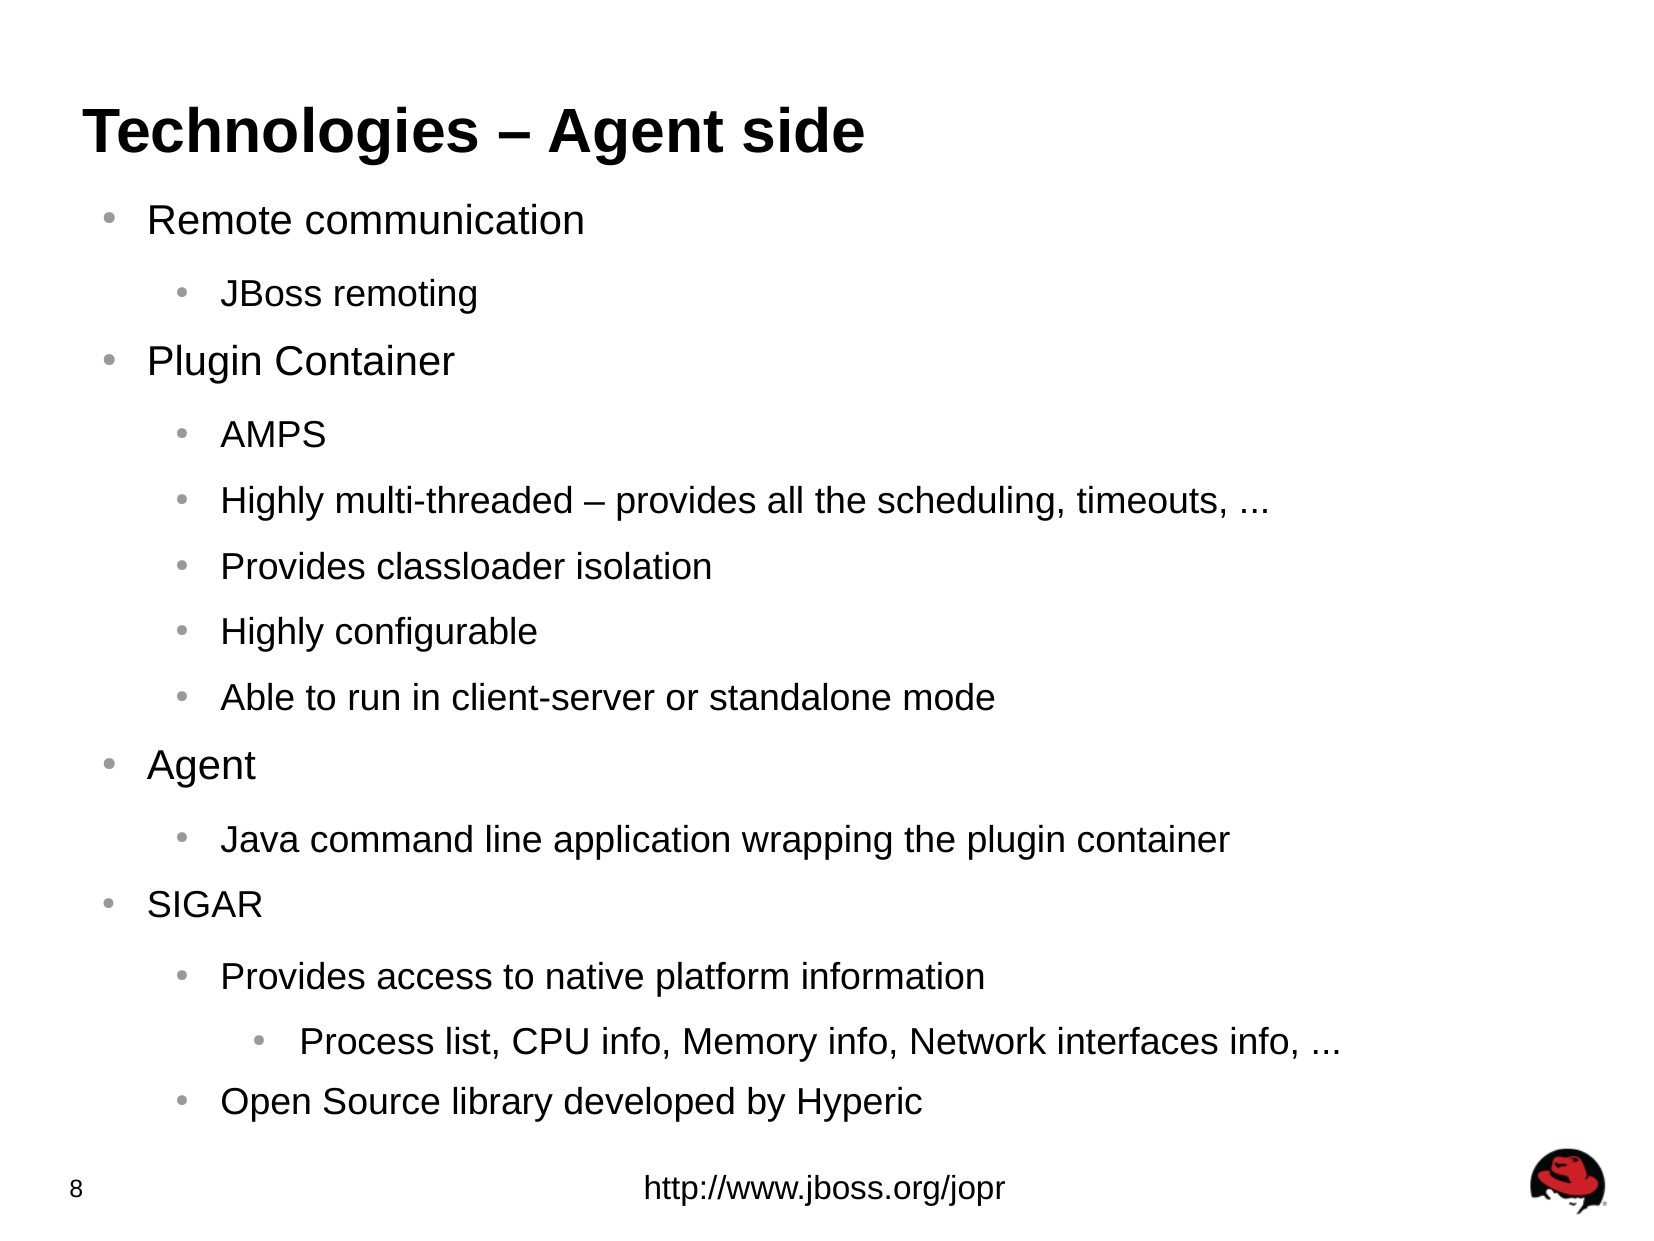

# Technologies – Agent side
Remote communication
JBoss remoting
Plugin Container
AMPS
Highly multi-threaded – provides all the scheduling, timeouts, ...
Provides classloader isolation
Highly configurable
Able to run in client-server or standalone mode
Agent
Java command line application wrapping the plugin container
SIGAR
Provides access to native platform information
Process list, CPU info, Memory info, Network interfaces info, ...
Open Source library developed by Hyperic